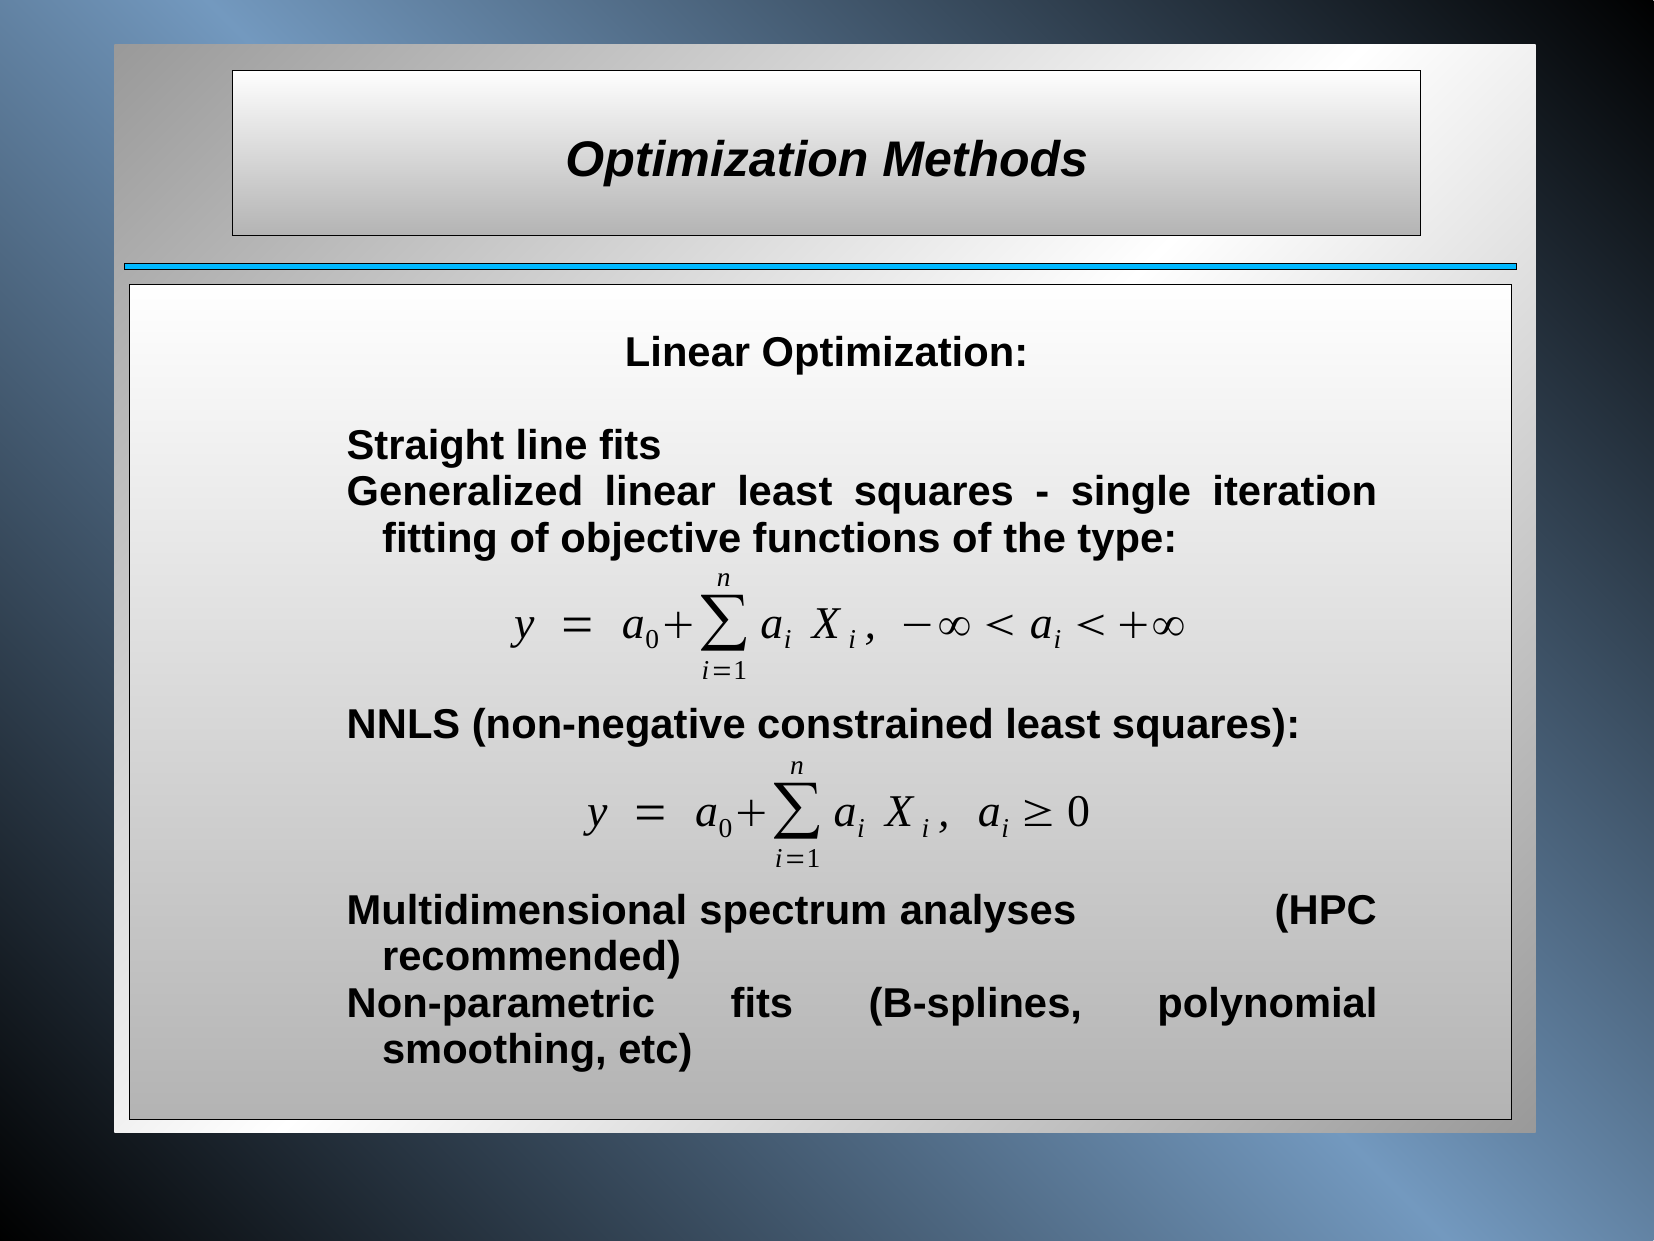

Optimization Methods
Linear Optimization:
Straight line fits
Generalized linear least squares - single iteration fitting of objective functions of the type:
NNLS (non-negative constrained least squares):
Multidimensional spectrum analyses (HPC recommended)
Non-parametric fits (B-splines, polynomial smoothing, etc)